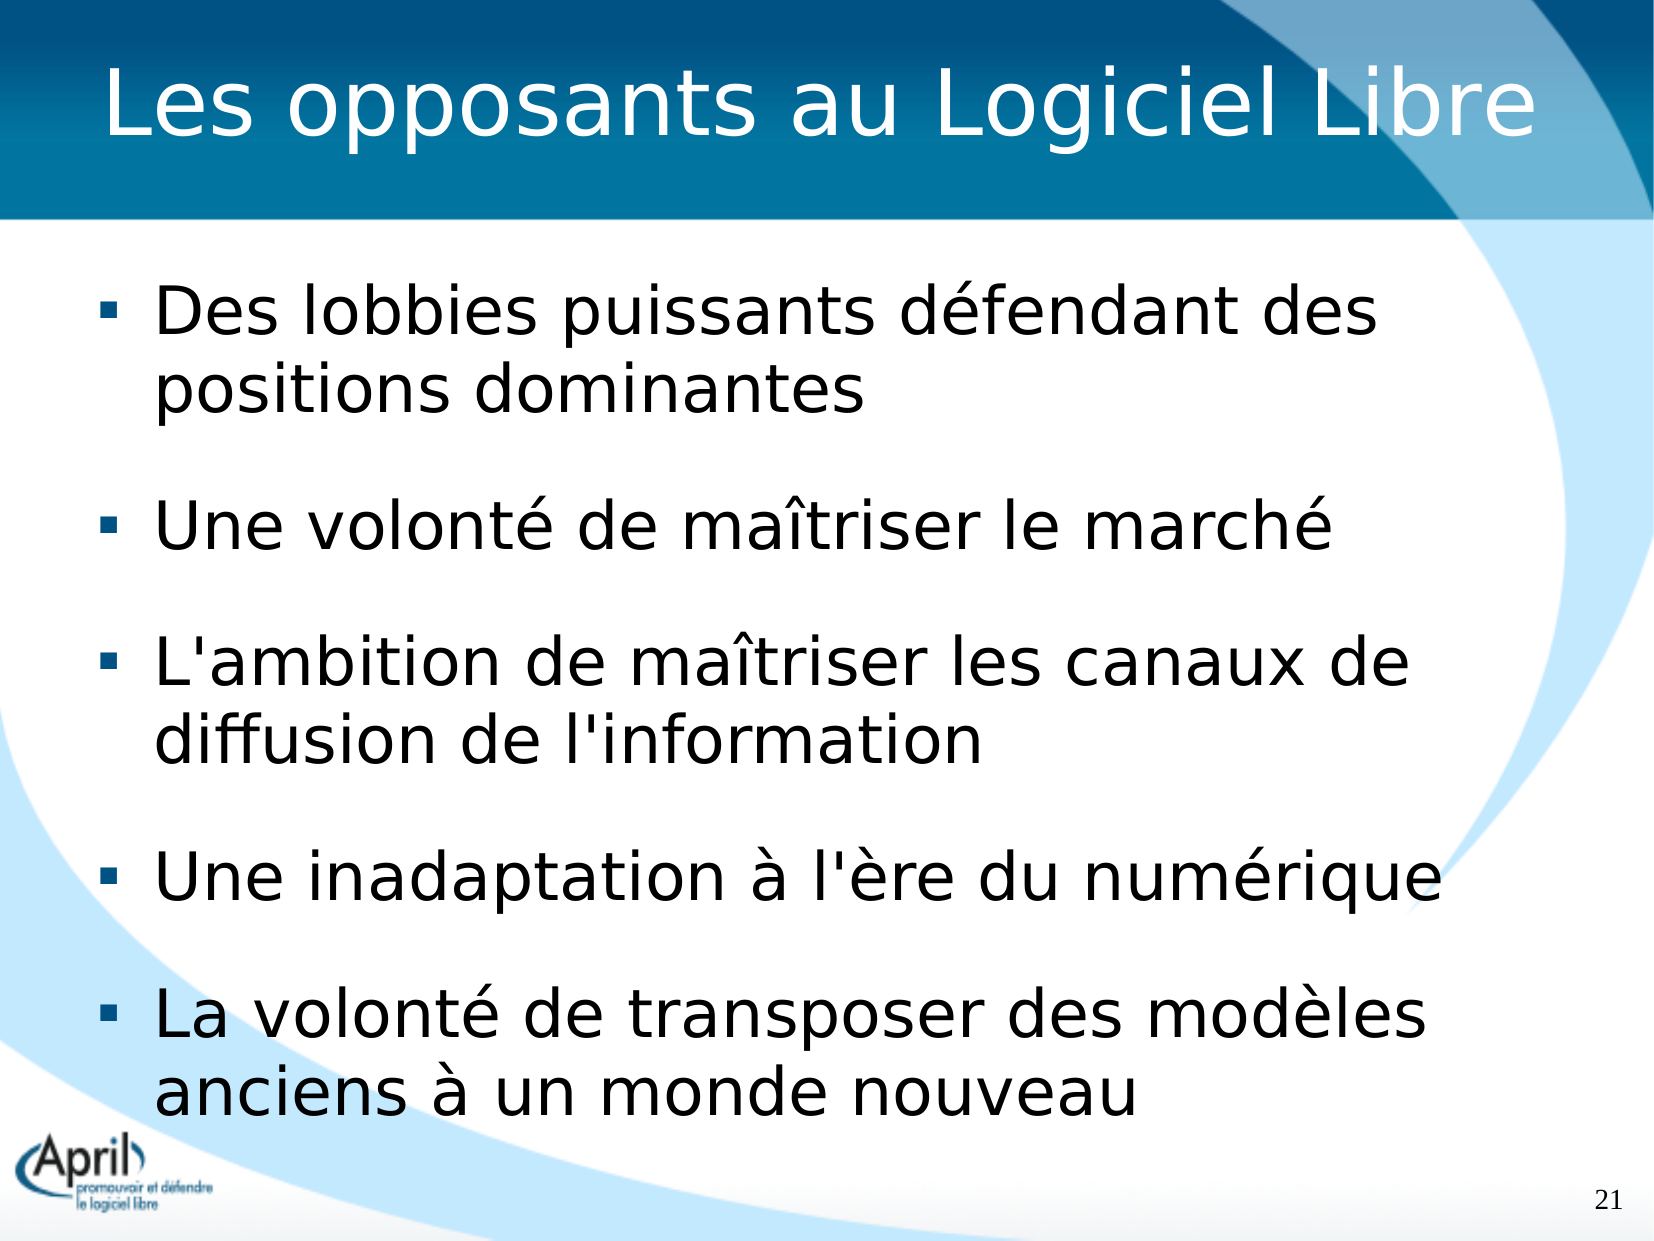

# Les opposants au Logiciel Libre
Des lobbies puissants défendant des positions dominantes
Une volonté de maîtriser le marché
L'ambition de maîtriser les canaux de diffusion de l'information
Une inadaptation à l'ère du numérique
La volonté de transposer des modèles anciens à un monde nouveau
21